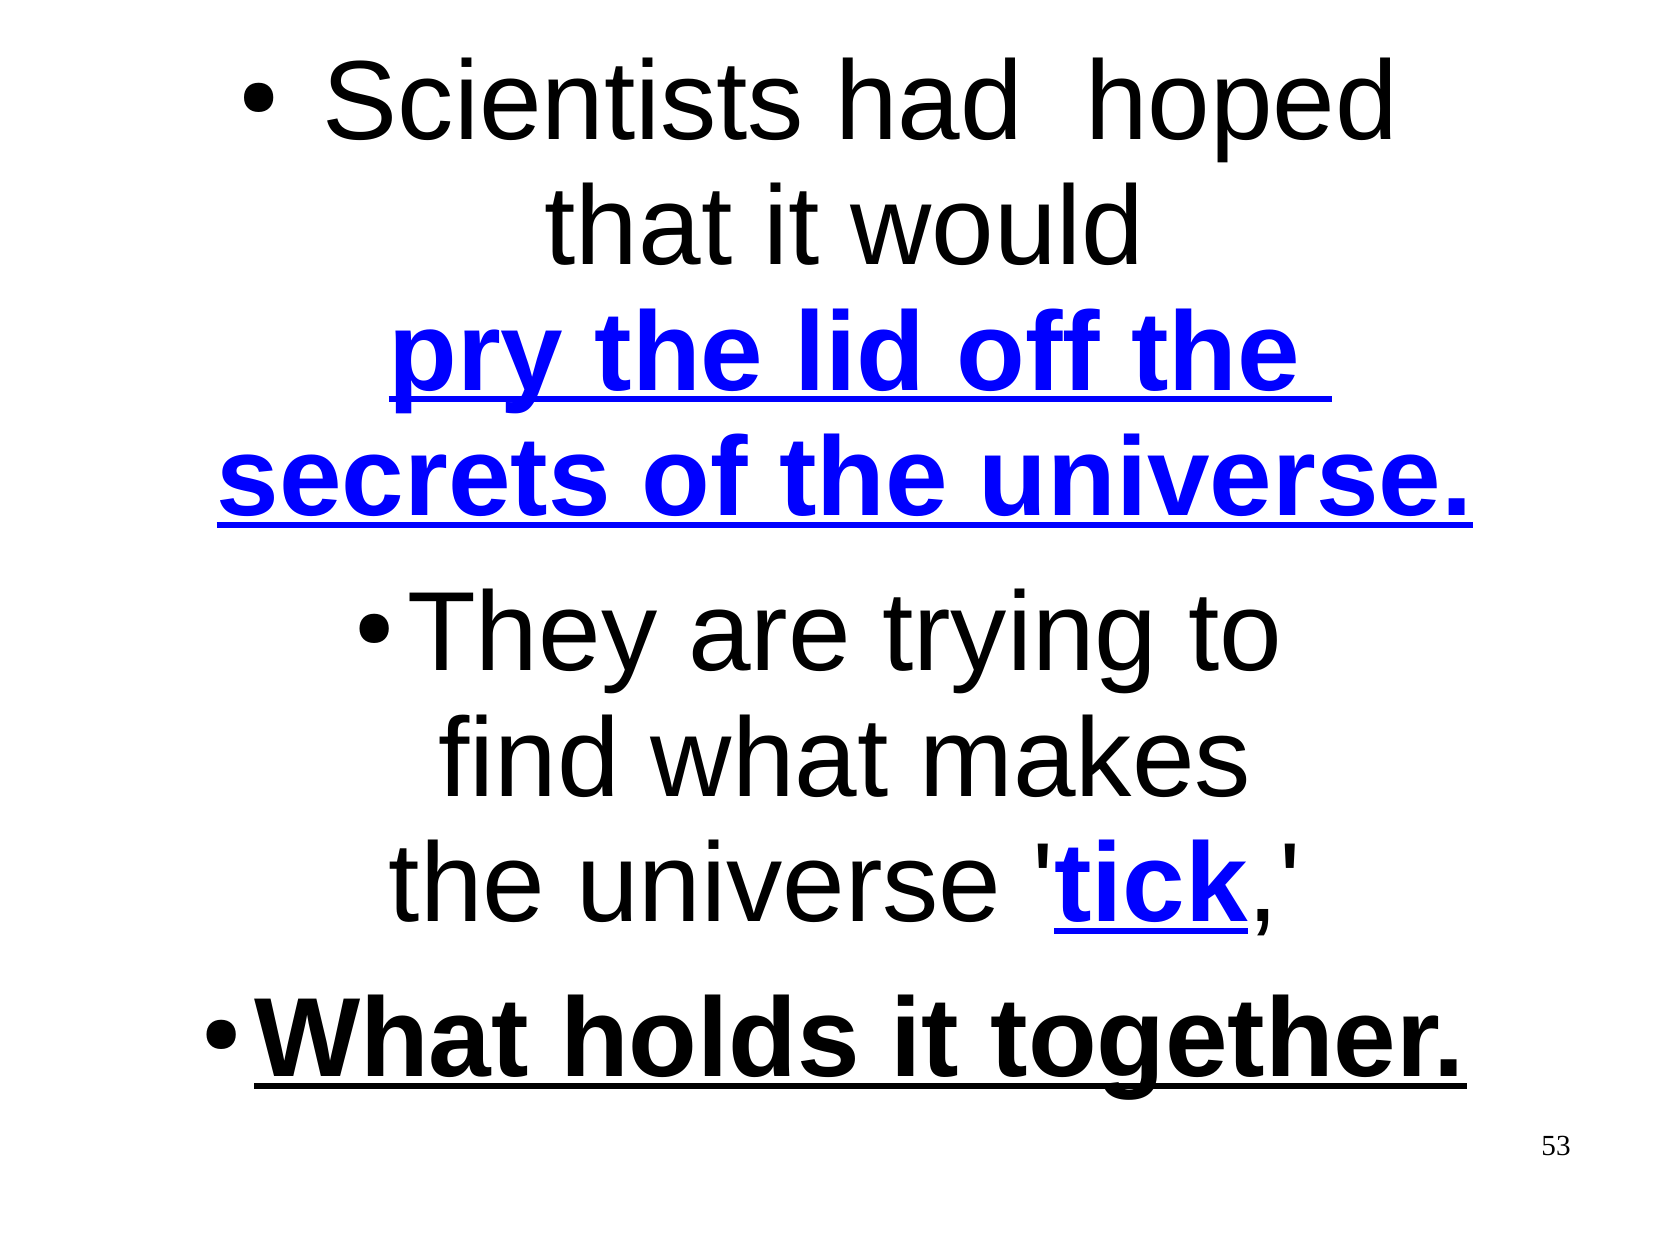

# Scientists had hoped that it would pry the lid off the secrets of the universe.
They are trying to
find what makes
the universe 'tick,'
What holds it together.
53